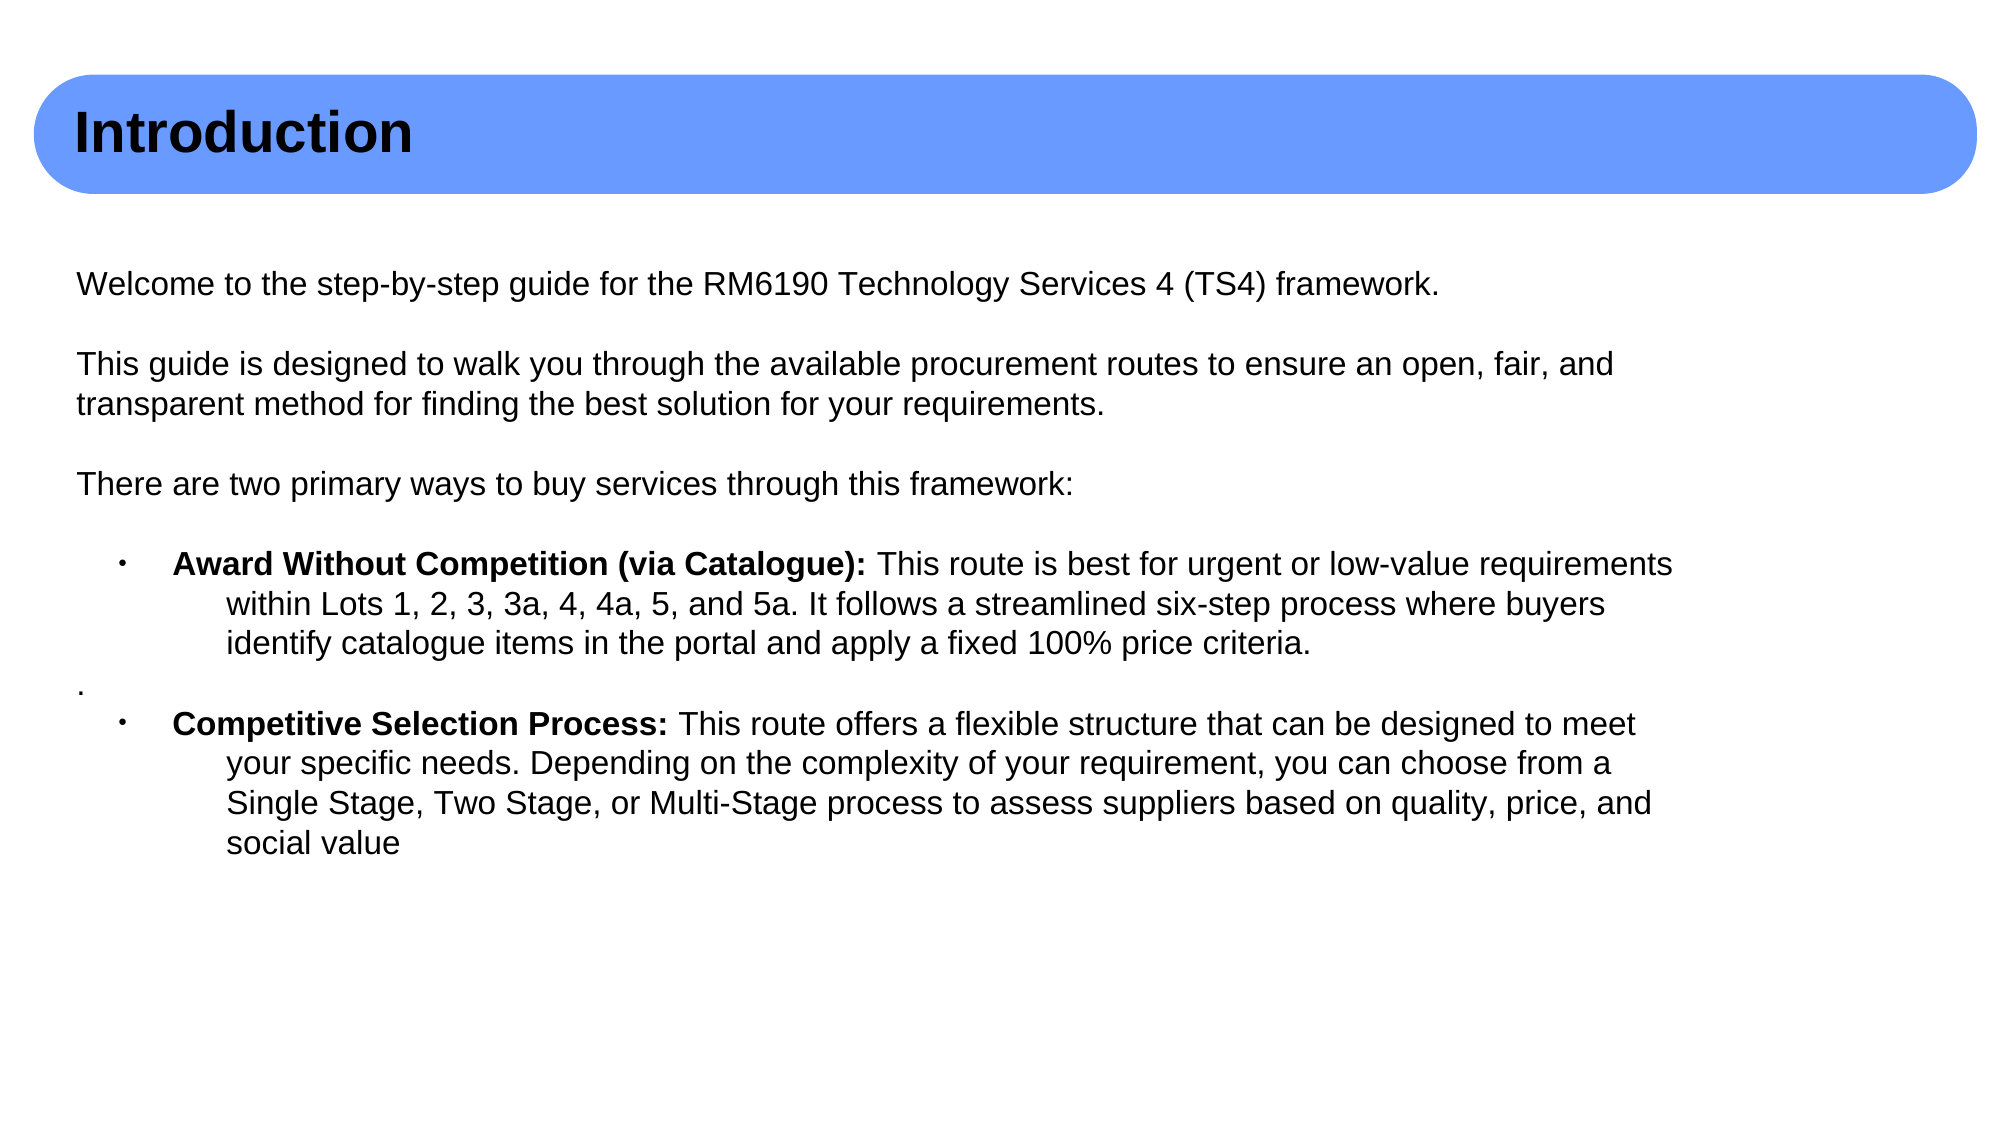

Introduction
# Welcome to the step-by-step guide for the RM6190 Technology Services 4 (TS4) framework.
This guide is designed to walk you through the available procurement routes to ensure an open, fair, and transparent method for finding the best solution for your requirements.
There are two primary ways to buy services through this framework:
Award Without Competition (via Catalogue): This route is best for urgent or low-value requirements within Lots 1, 2, 3, 3a, 4, 4a, 5, and 5a. It follows a streamlined six-step process where buyers identify catalogue items in the portal and apply a fixed 100% price criteria.
.
Competitive Selection Process: This route offers a flexible structure that can be designed to meet your specific needs. Depending on the complexity of your requirement, you can choose from a Single Stage, Two Stage, or Multi-Stage process to assess suppliers based on quality, price, and social value